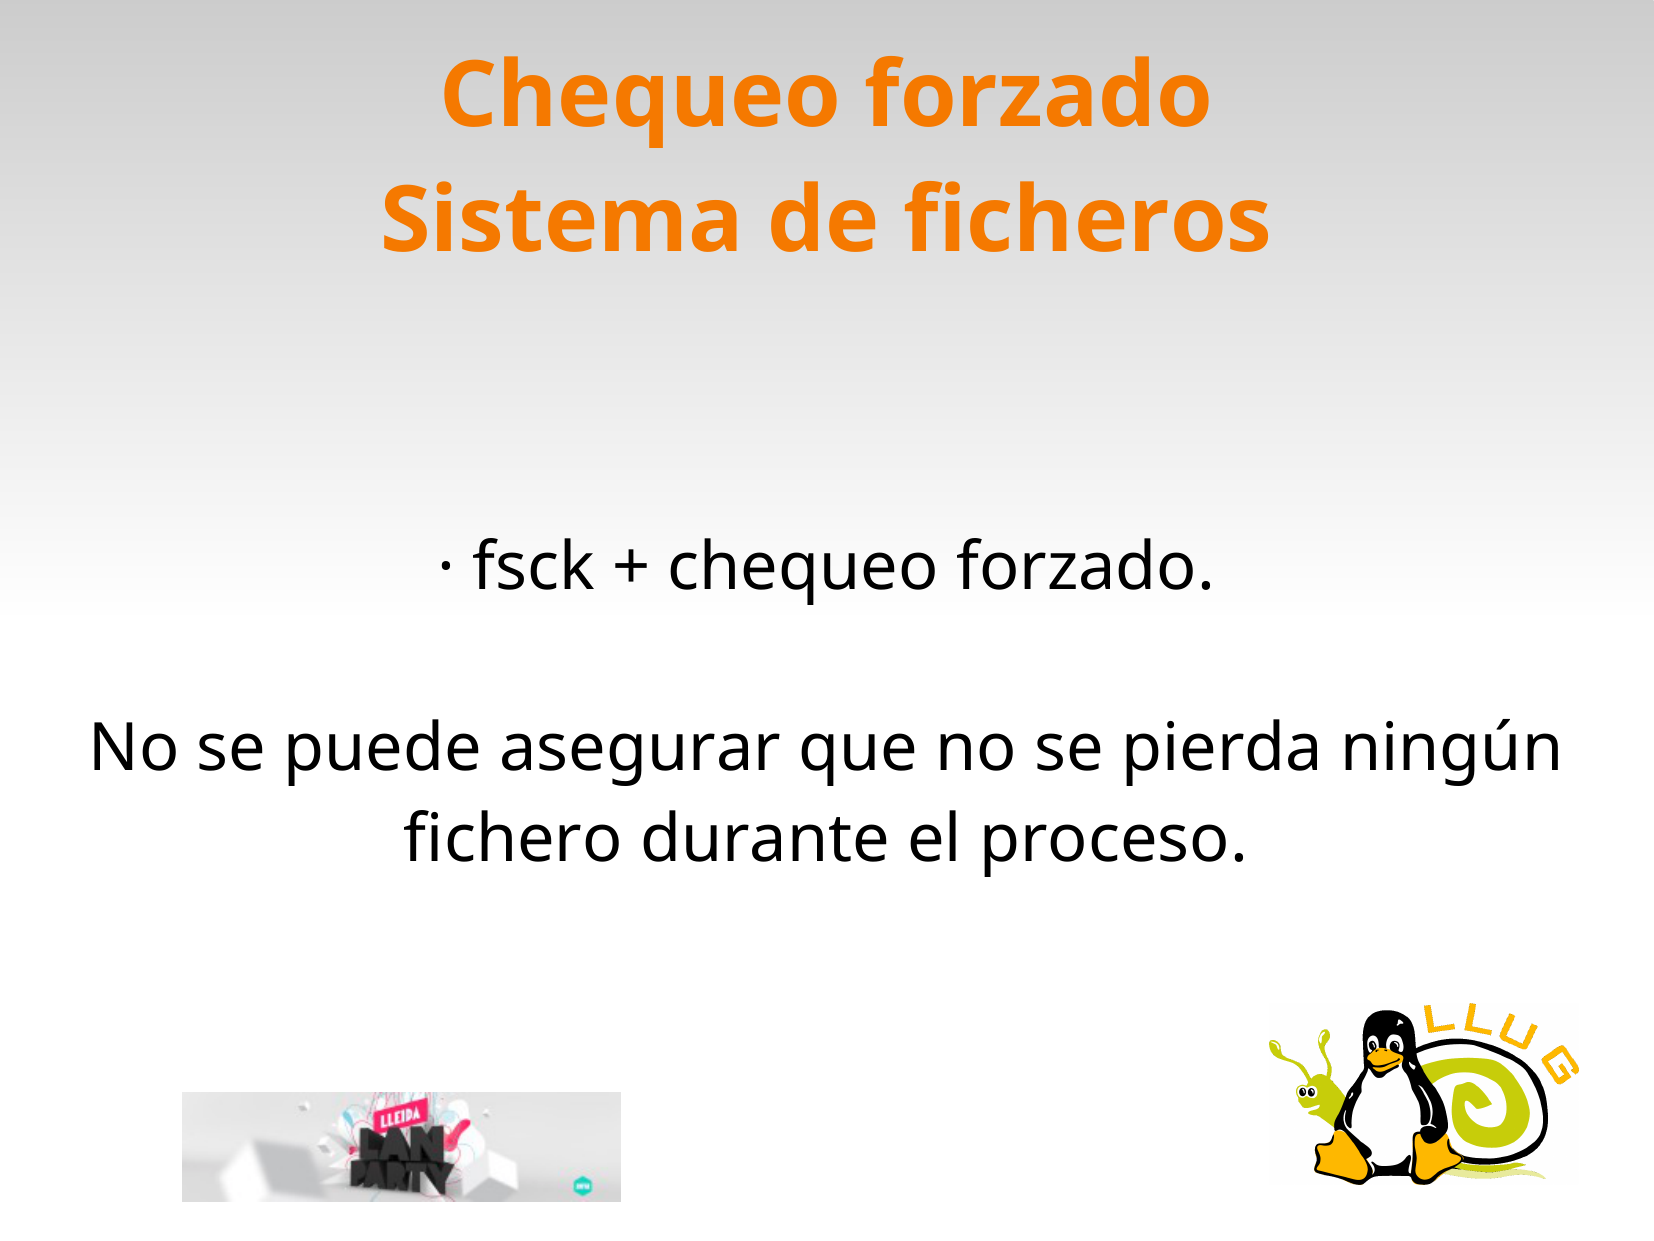

# Chequeo forzado Sistema de ficheros
· fsck + chequeo forzado.
No se puede asegurar que no se pierda ningún fichero durante el proceso.